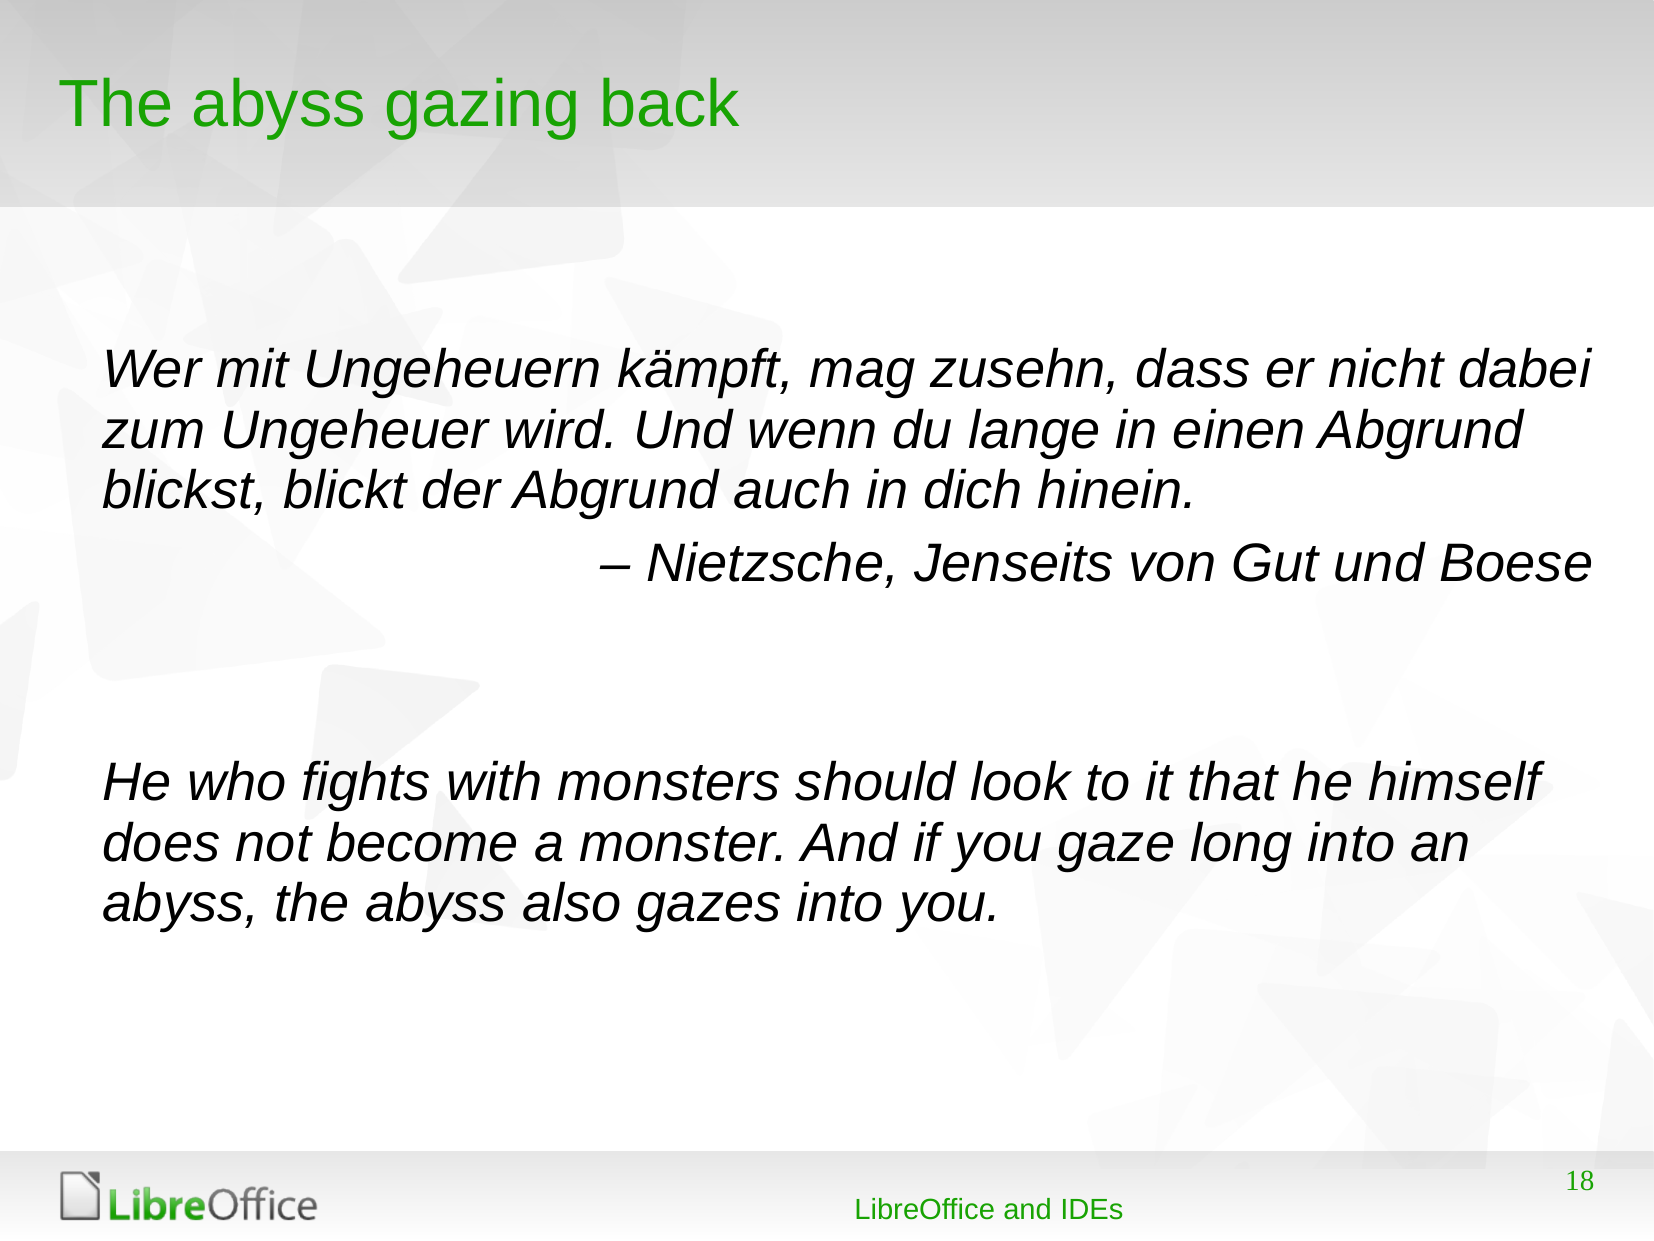

# The abyss gazing back
Wer mit Ungeheuern kämpft, mag zusehn, dass er nicht dabei zum Ungeheuer wird. Und wenn du lange in einen Abgrund blickst, blickt der Abgrund auch in dich hinein.
– Nietzsche, Jenseits von Gut und Boese
He who fights with monsters should look to it that he himself does not become a monster. And if you gaze long into an abyss, the abyss also gazes into you.
18